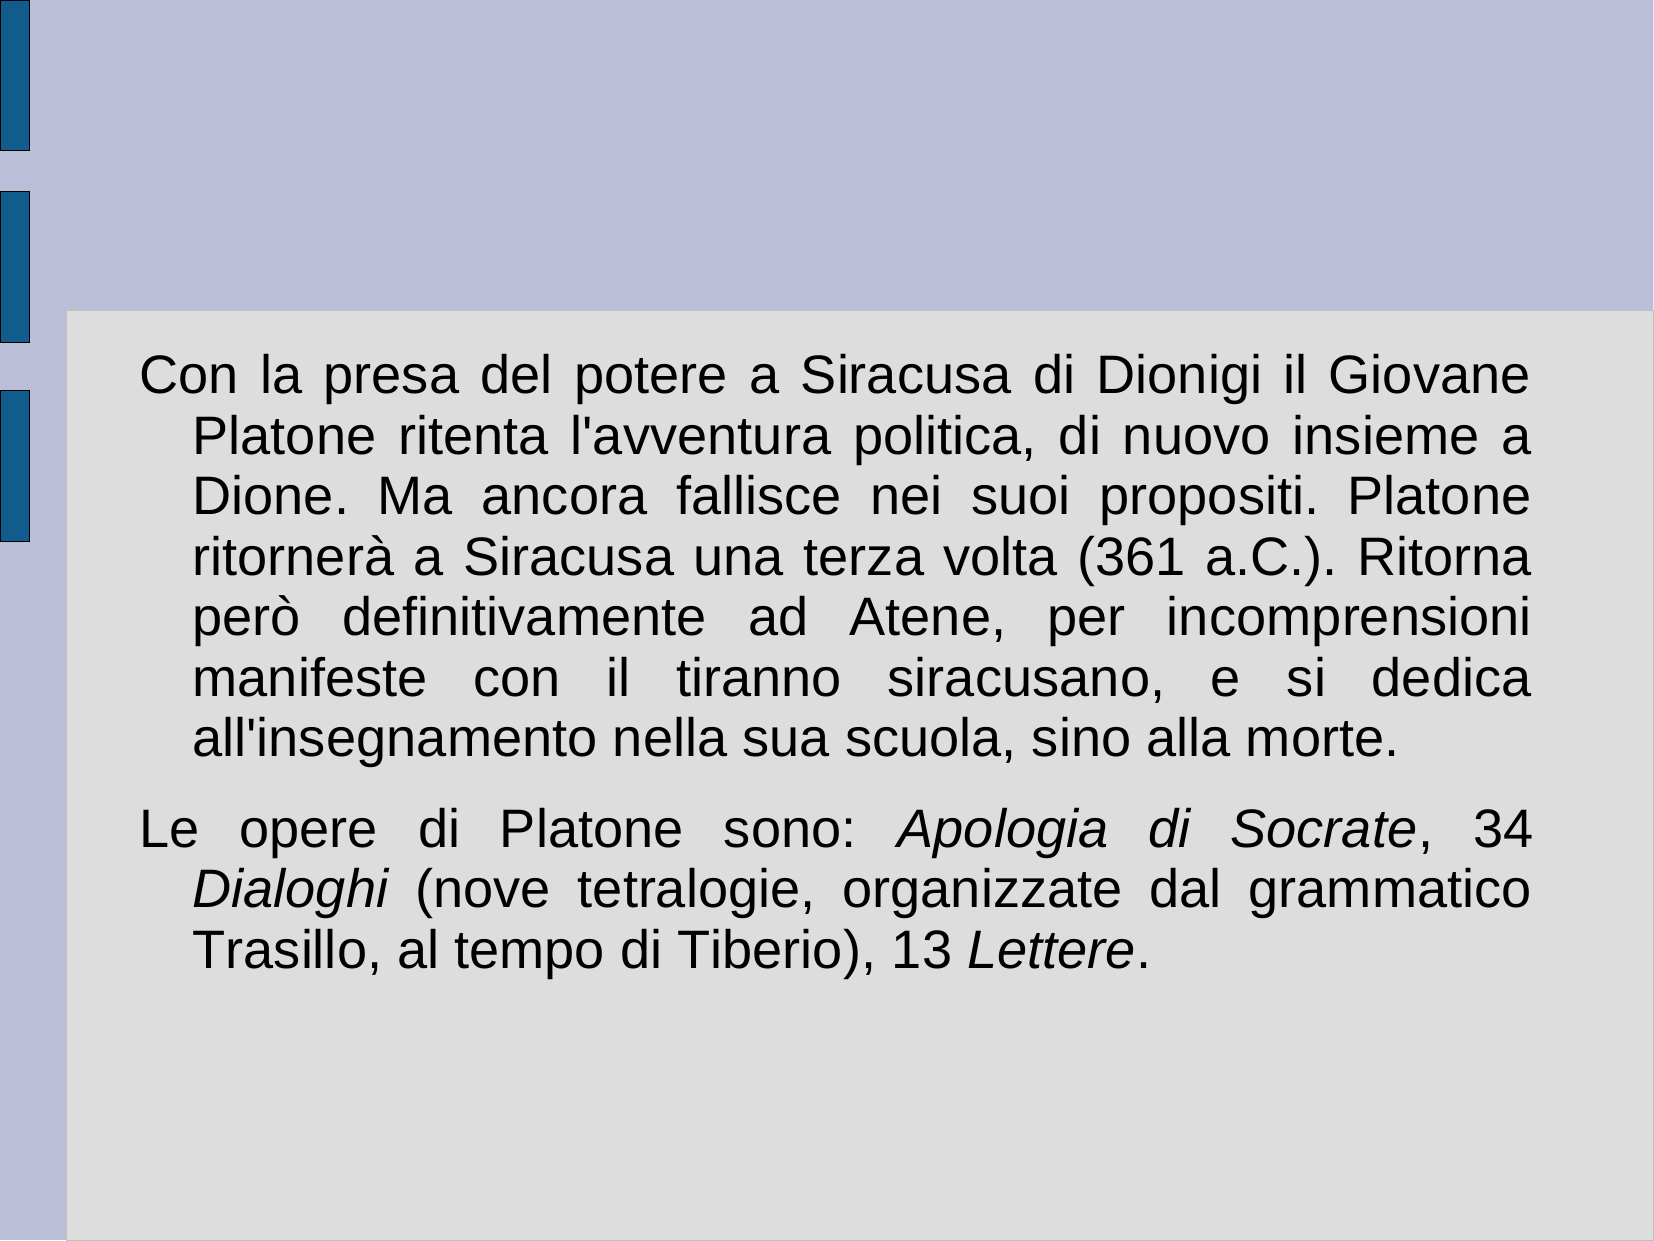

#
Con la presa del potere a Siracusa di Dionigi il Giovane Platone ritenta l'avventura politica, di nuovo insieme a Dione. Ma ancora fallisce nei suoi propositi. Platone ritornerà a Siracusa una terza volta (361 a.C.). Ritorna però definitivamente ad Atene, per incomprensioni manifeste con il tiranno siracusano, e si dedica all'insegnamento nella sua scuola, sino alla morte.
Le opere di Platone sono: Apologia di Socrate, 34 Dialoghi (nove tetralogie, organizzate dal grammatico Trasillo, al tempo di Tiberio), 13 Lettere.